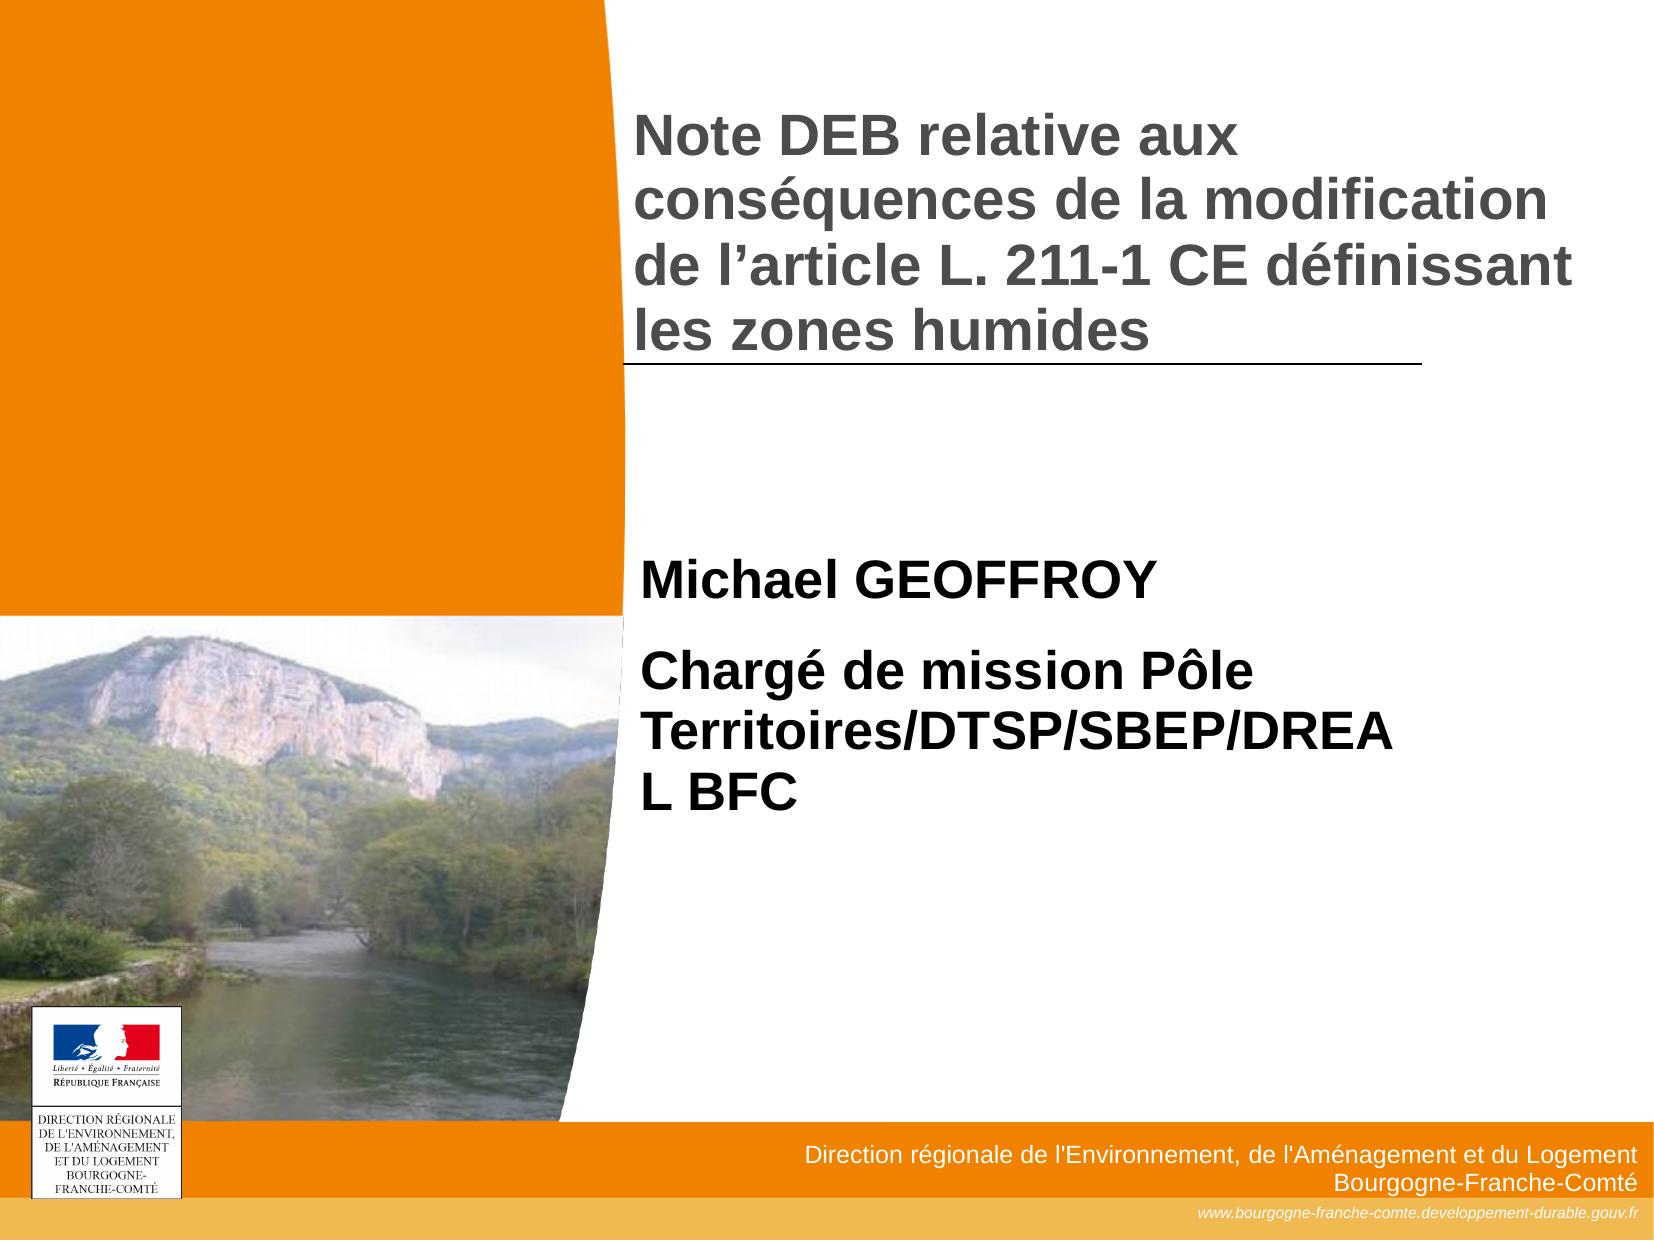

# Note DEB relative aux conséquences de la modification de l’article L. 211-1 CE définissant les zones humides
Michael GEOFFROY
Chargé de mission Pôle Territoires/DTSP/SBEP/DREAL BFC